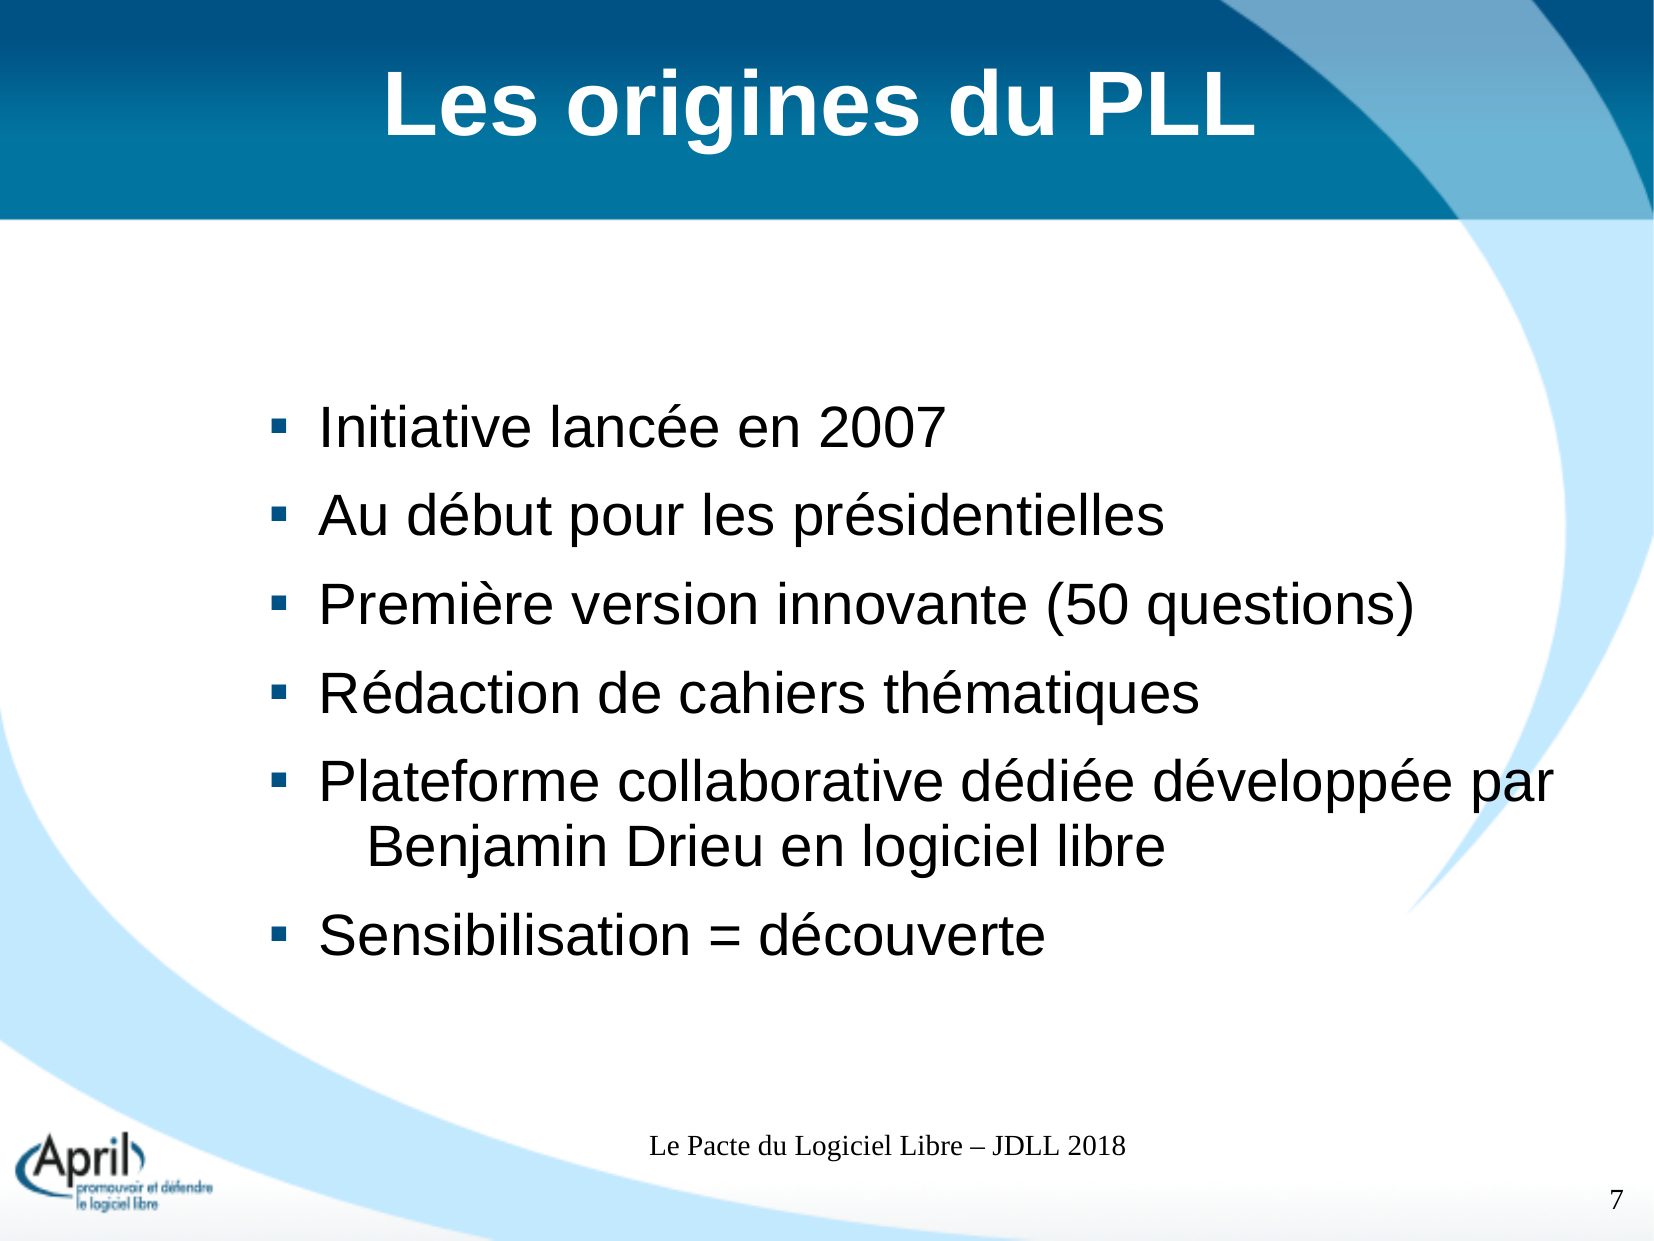

# Les origines du PLL
Initiative lancée en 2007
Au début pour les présidentielles
Première version innovante (50 questions)
Rédaction de cahiers thématiques
Plateforme collaborative dédiée développée par Benjamin Drieu en logiciel libre
Sensibilisation = découverte
Le Pacte du Logiciel Libre – JDLL 2018
7